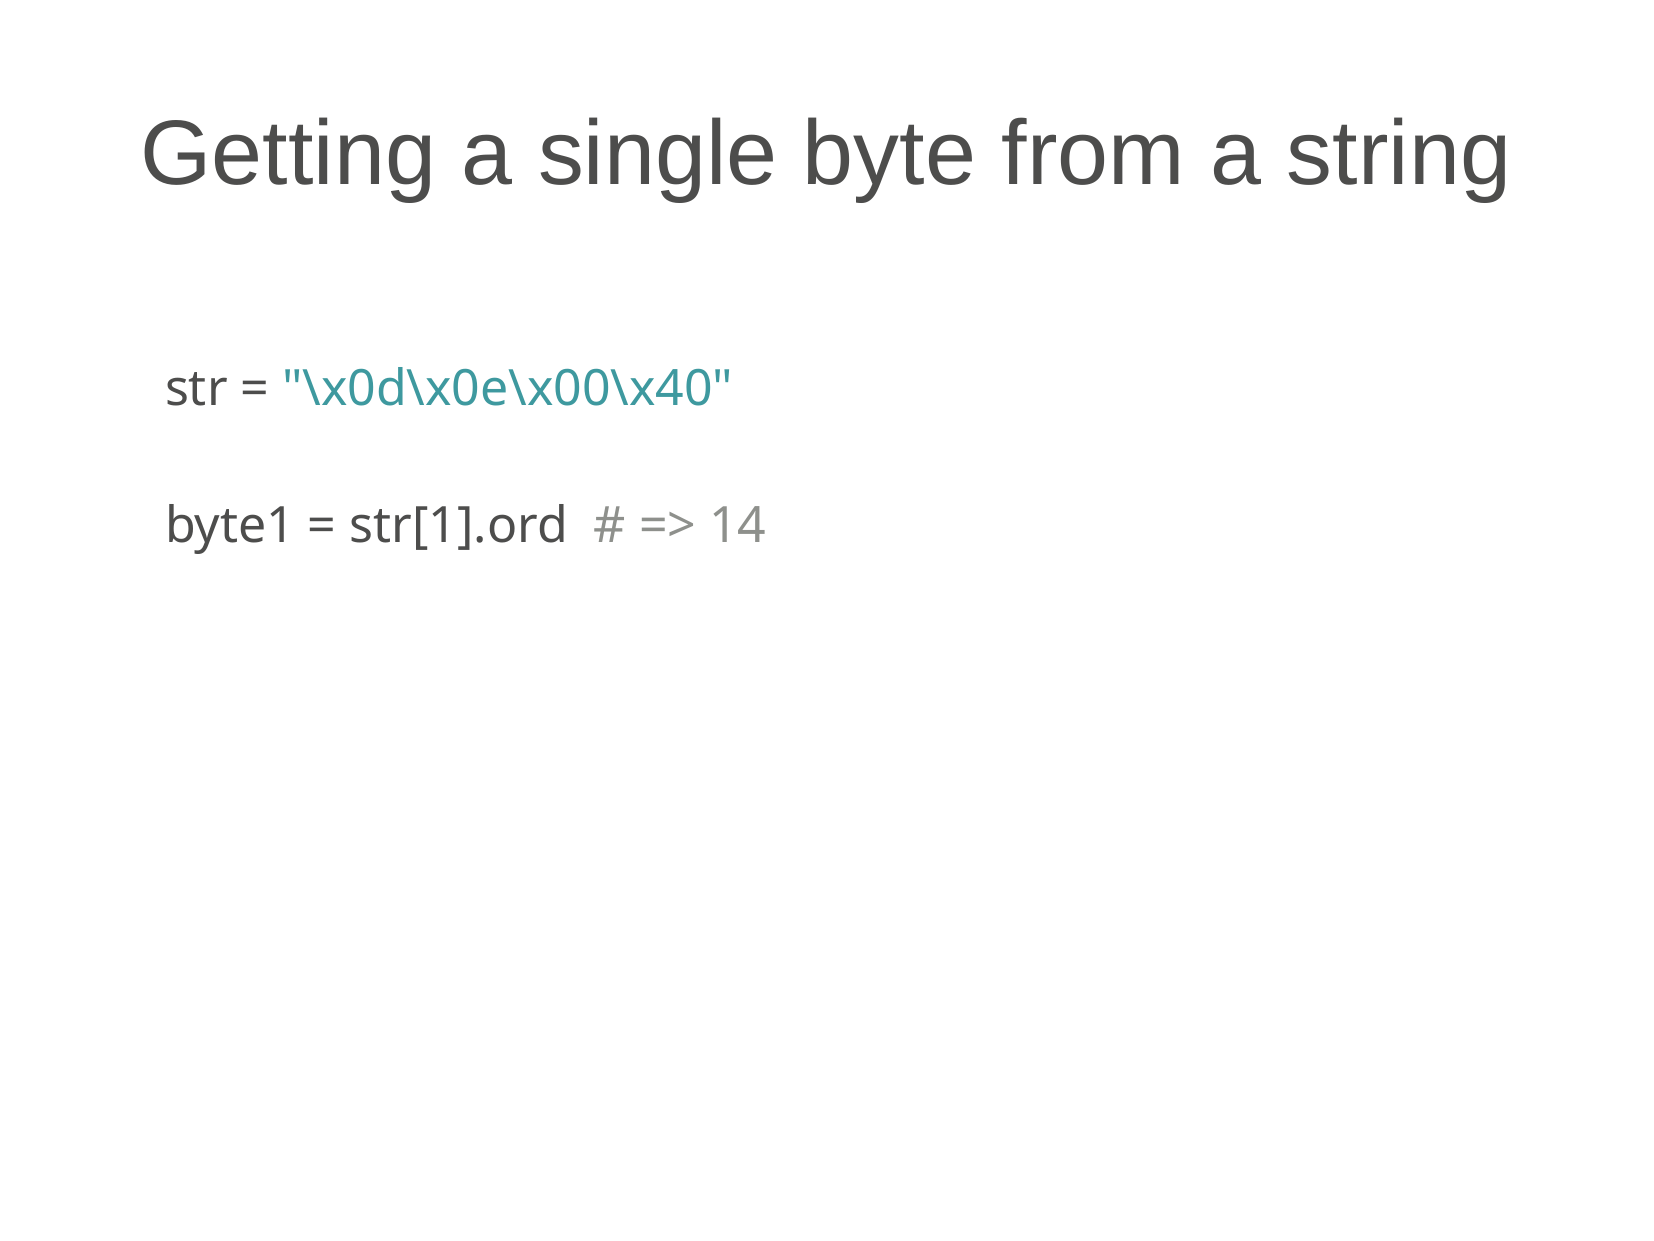

# Getting a single byte from a string
str = "\x0d\x0e\x00\x40"
byte1 = str[1].ord # => 14